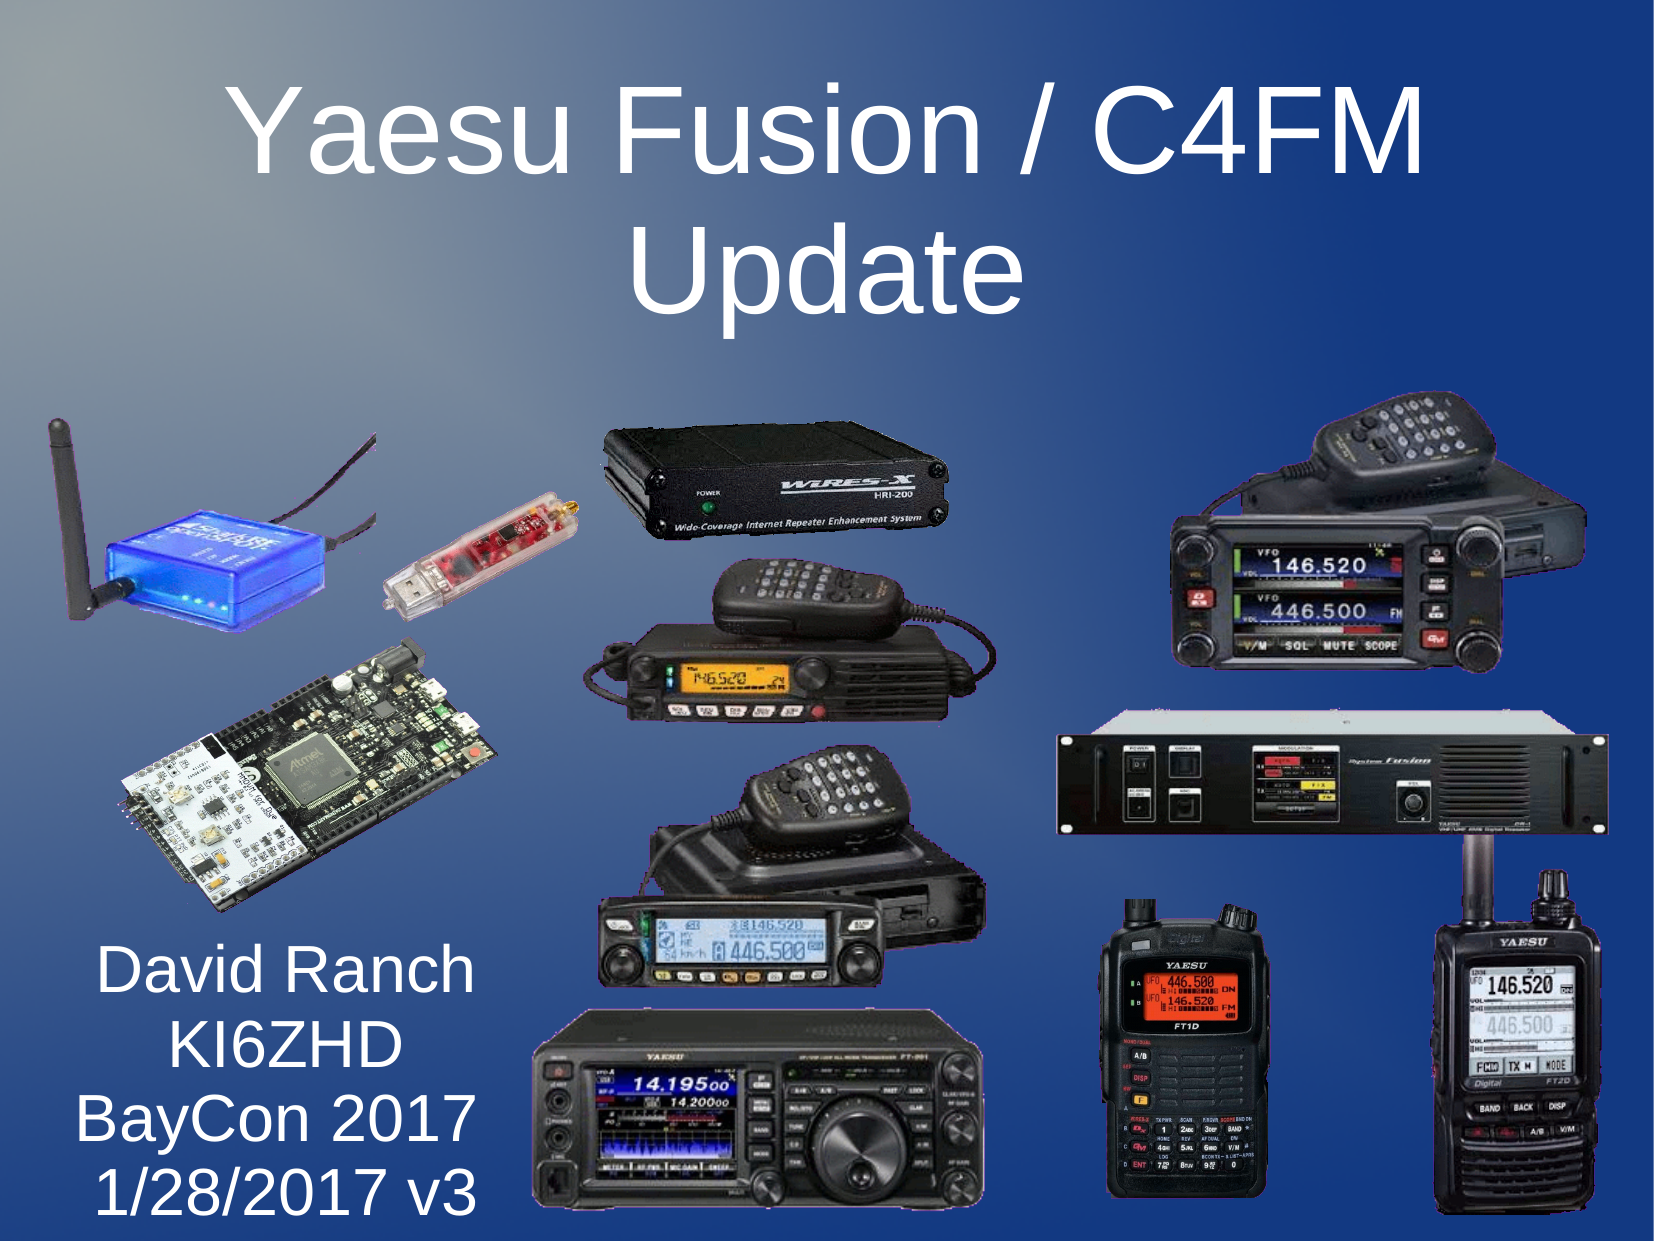

Yaesu Fusion / C4FM
Update
David Ranch
KI6ZHD
BayCon 2017
1/28/2017 v3